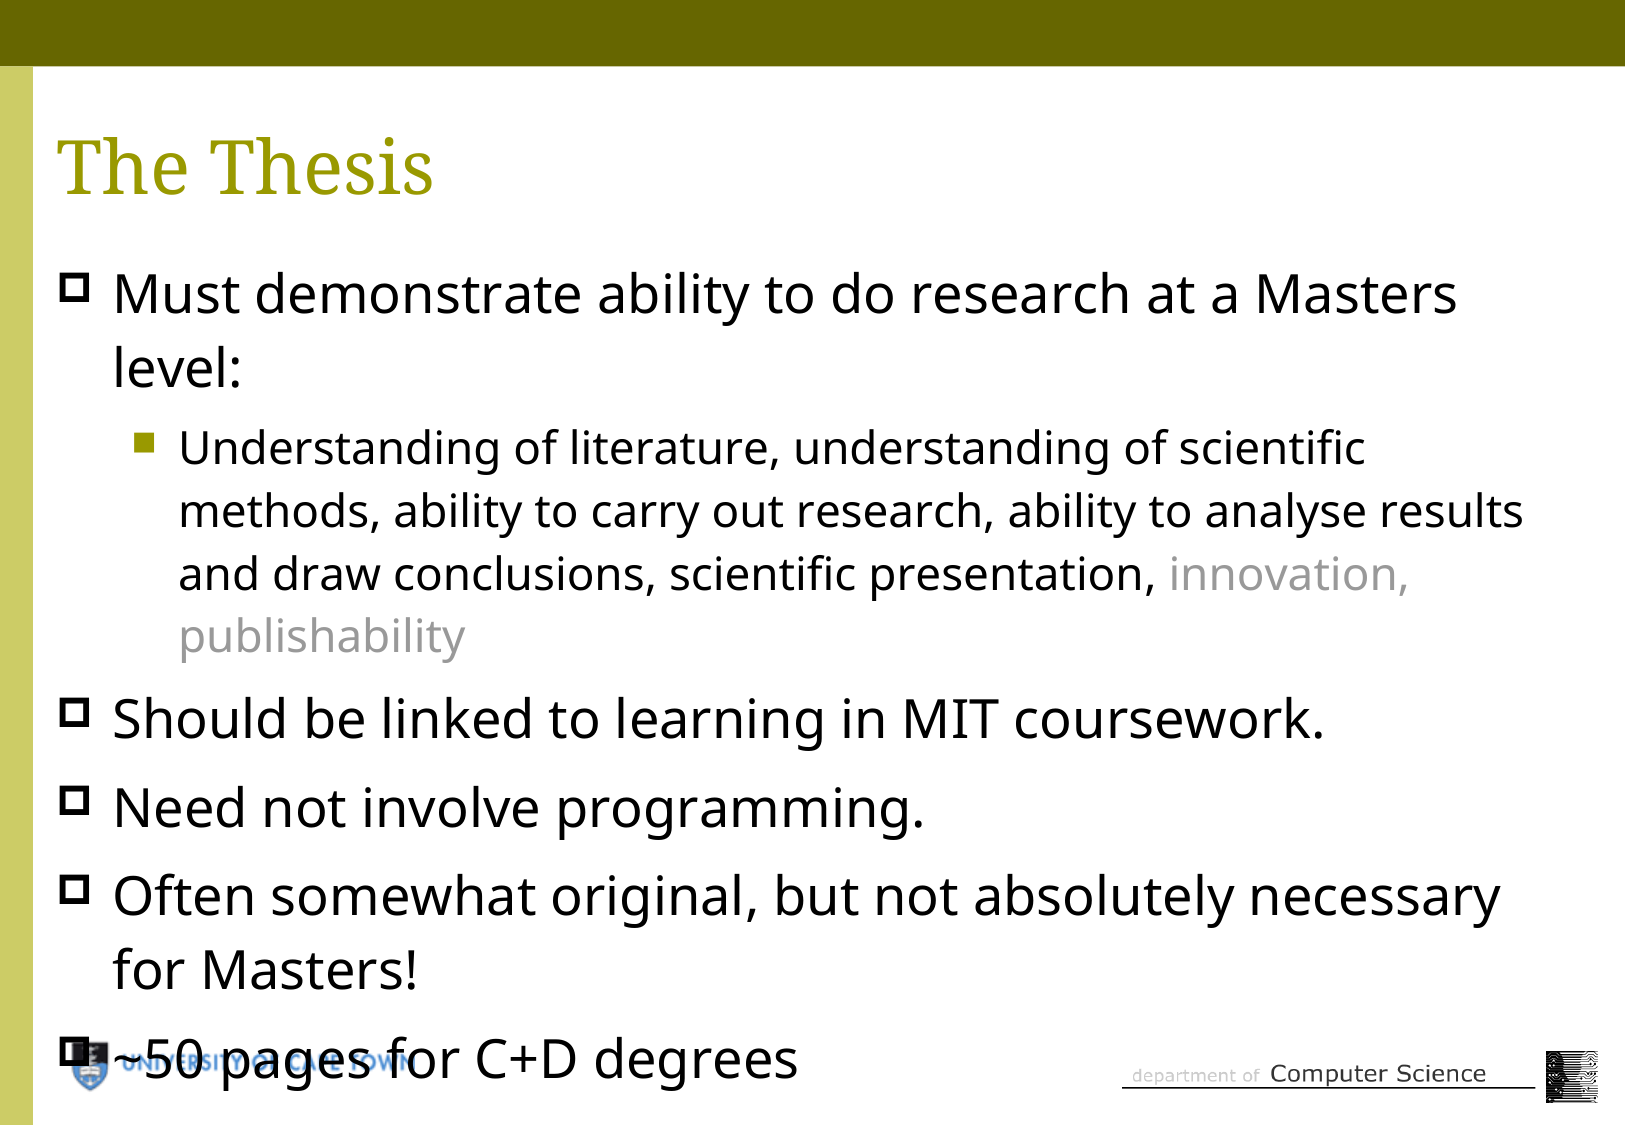

# The Thesis
Must demonstrate ability to do research at a Masters level:
Understanding of literature, understanding of scientific methods, ability to carry out research, ability to analyse results and draw conclusions, scientific presentation, innovation, publishability
Should be linked to learning in MIT coursework.
Need not involve programming.
Often somewhat original, but not absolutely necessary for Masters!
~50 pages for C+D degrees